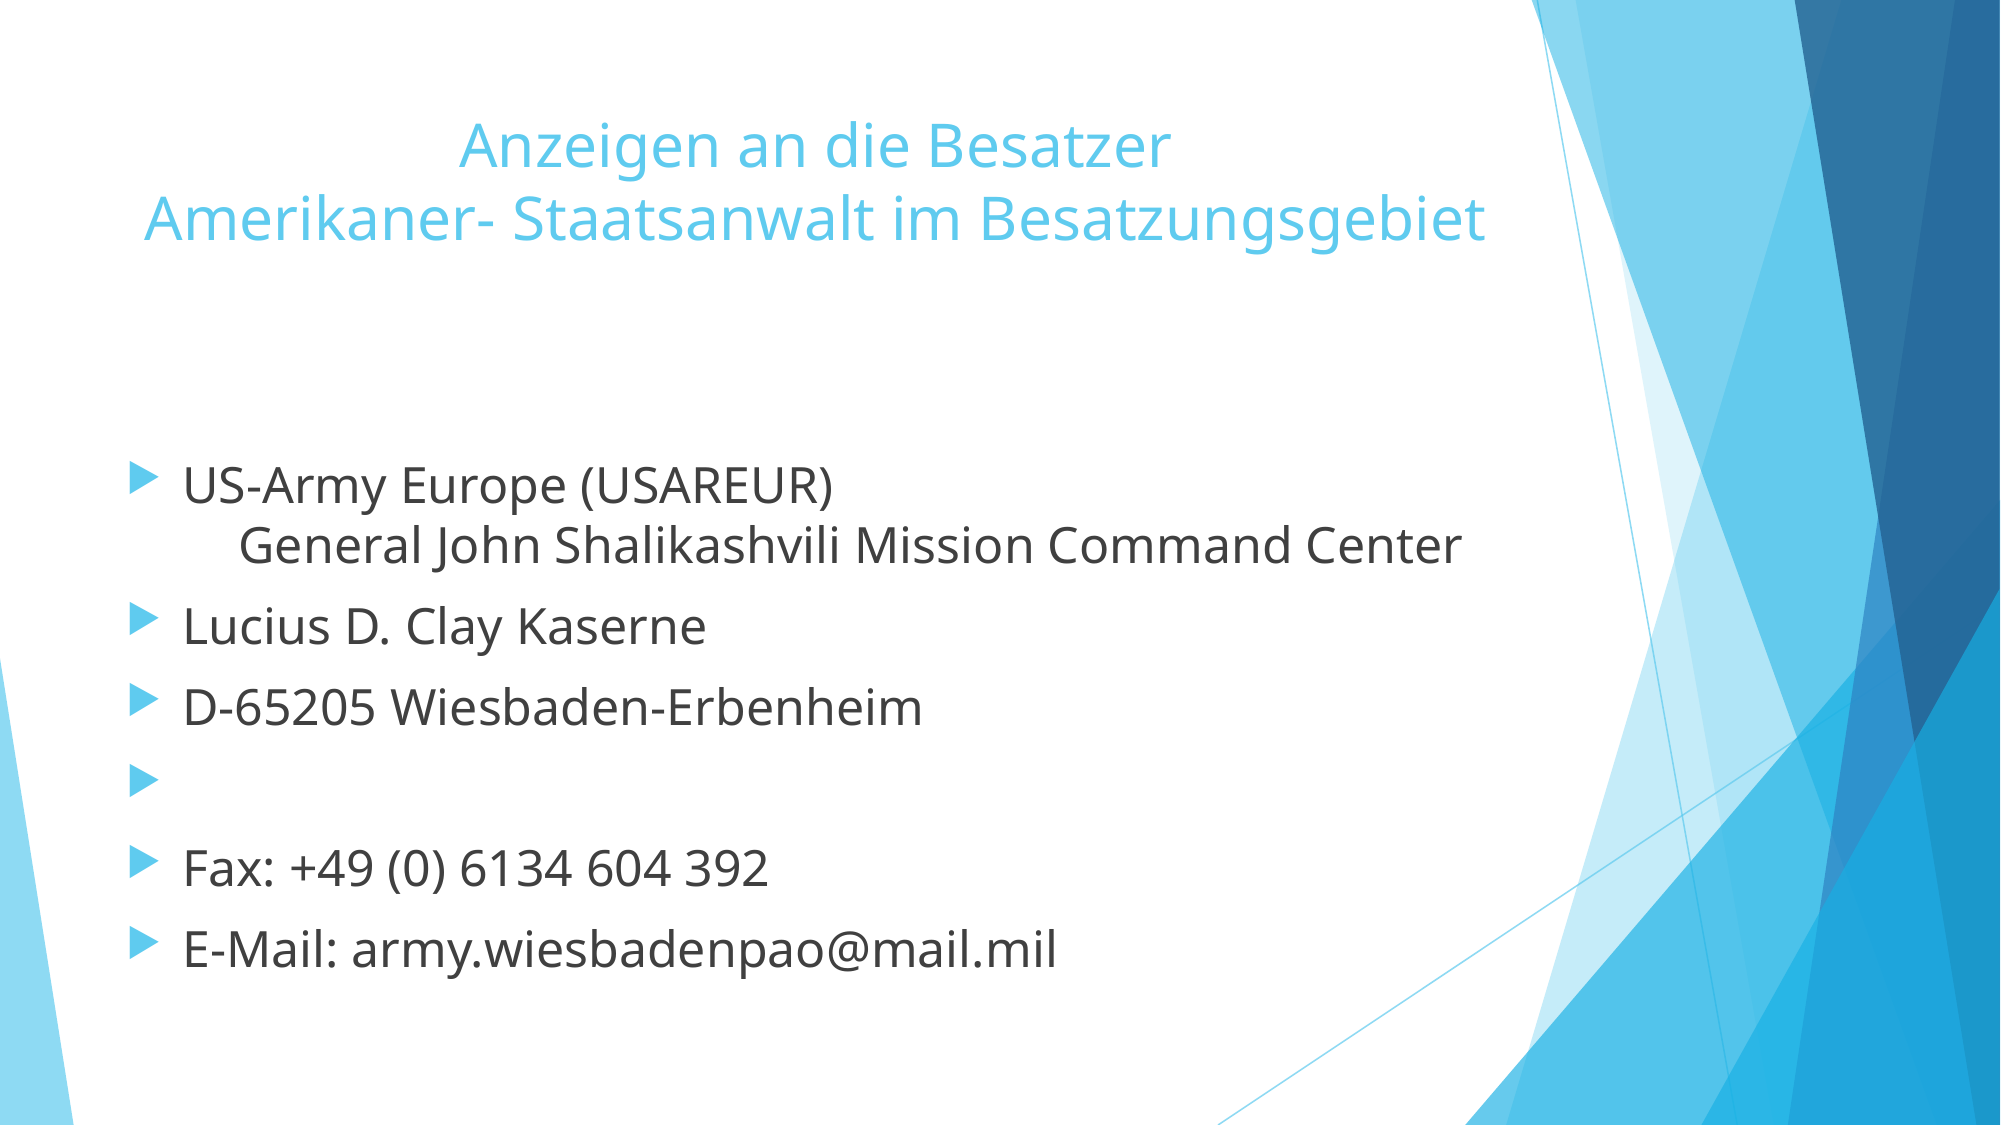

# Anzeigen an die Besatzer Amerikaner- Staatsanwalt im Besatzungsgebiet
US-Army Europe (USAREUR)
General John Shalikashvili Mission Command Center
Lucius D. Clay Kaserne
D-65205 Wiesbaden-Erbenheim
Fax: +49 (0) 6134 604 392
E-Mail: army.wiesbadenpao@mail.mil